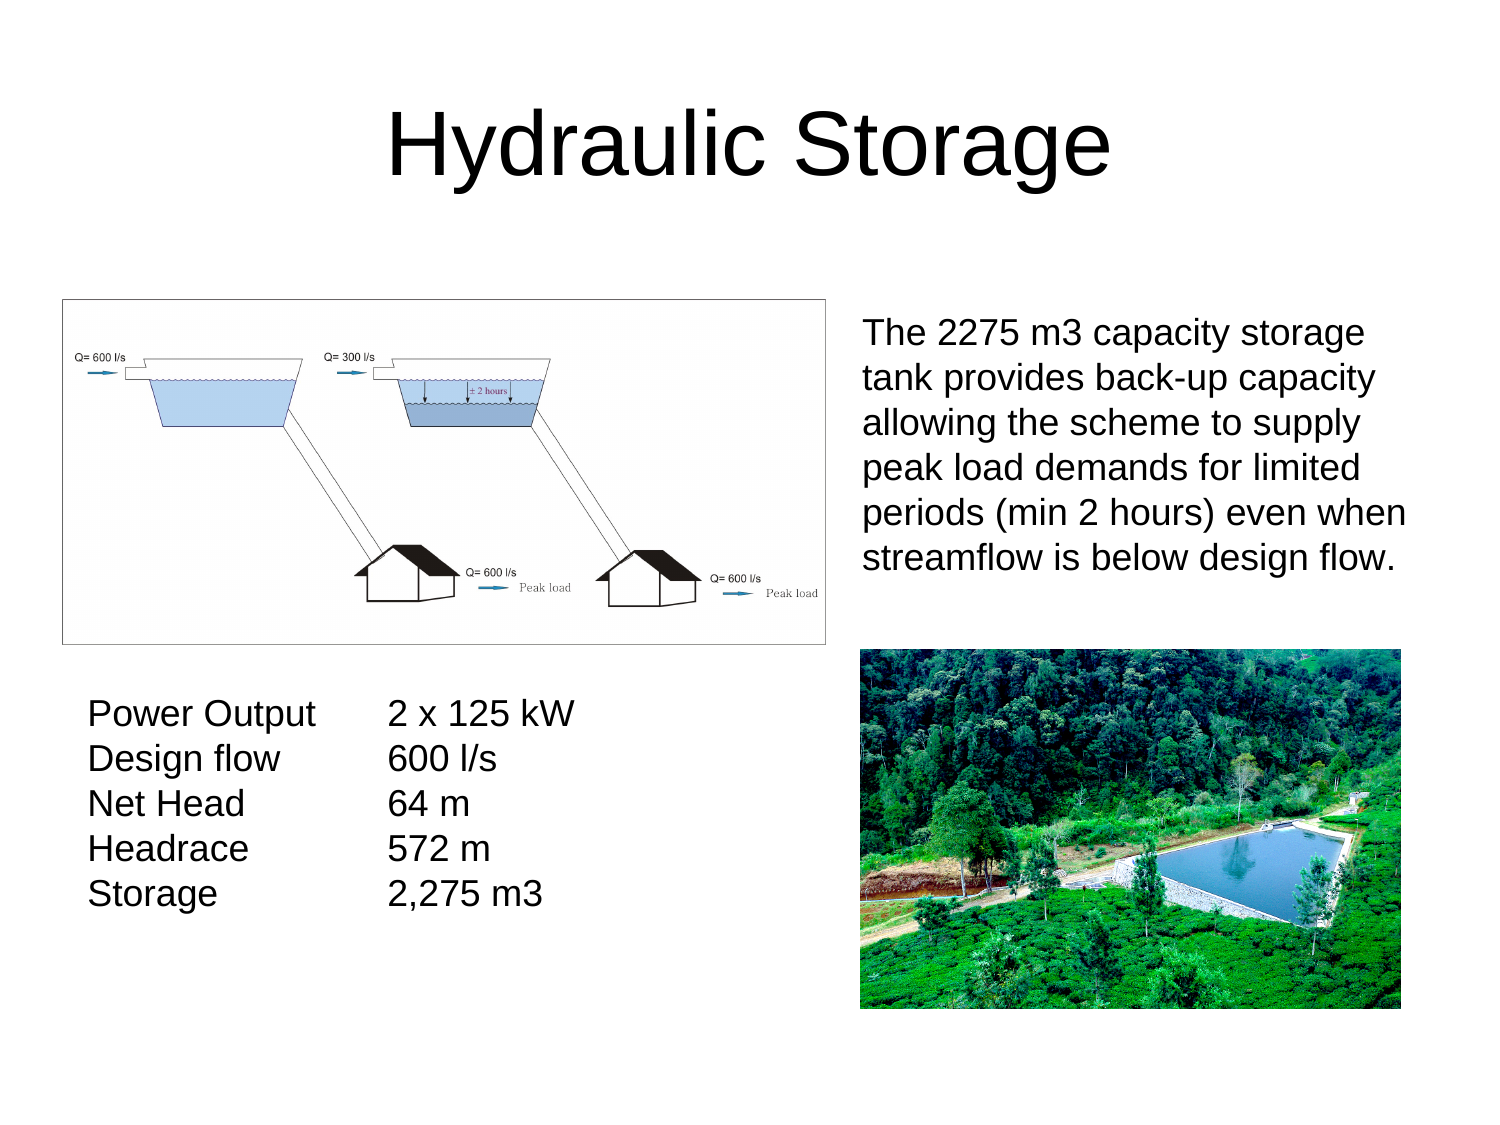

# Hydraulic Storage
The 2275 m3 capacity storage tank provides back-up capacity allowing the scheme to supply peak load demands for limited periods (min 2 hours) even when streamflow is below design flow.
Power Output	2 x 125 kW
Design flow	600 l/s
Net Head	64 m
Headrace	572 m
Storage		2,275 m3